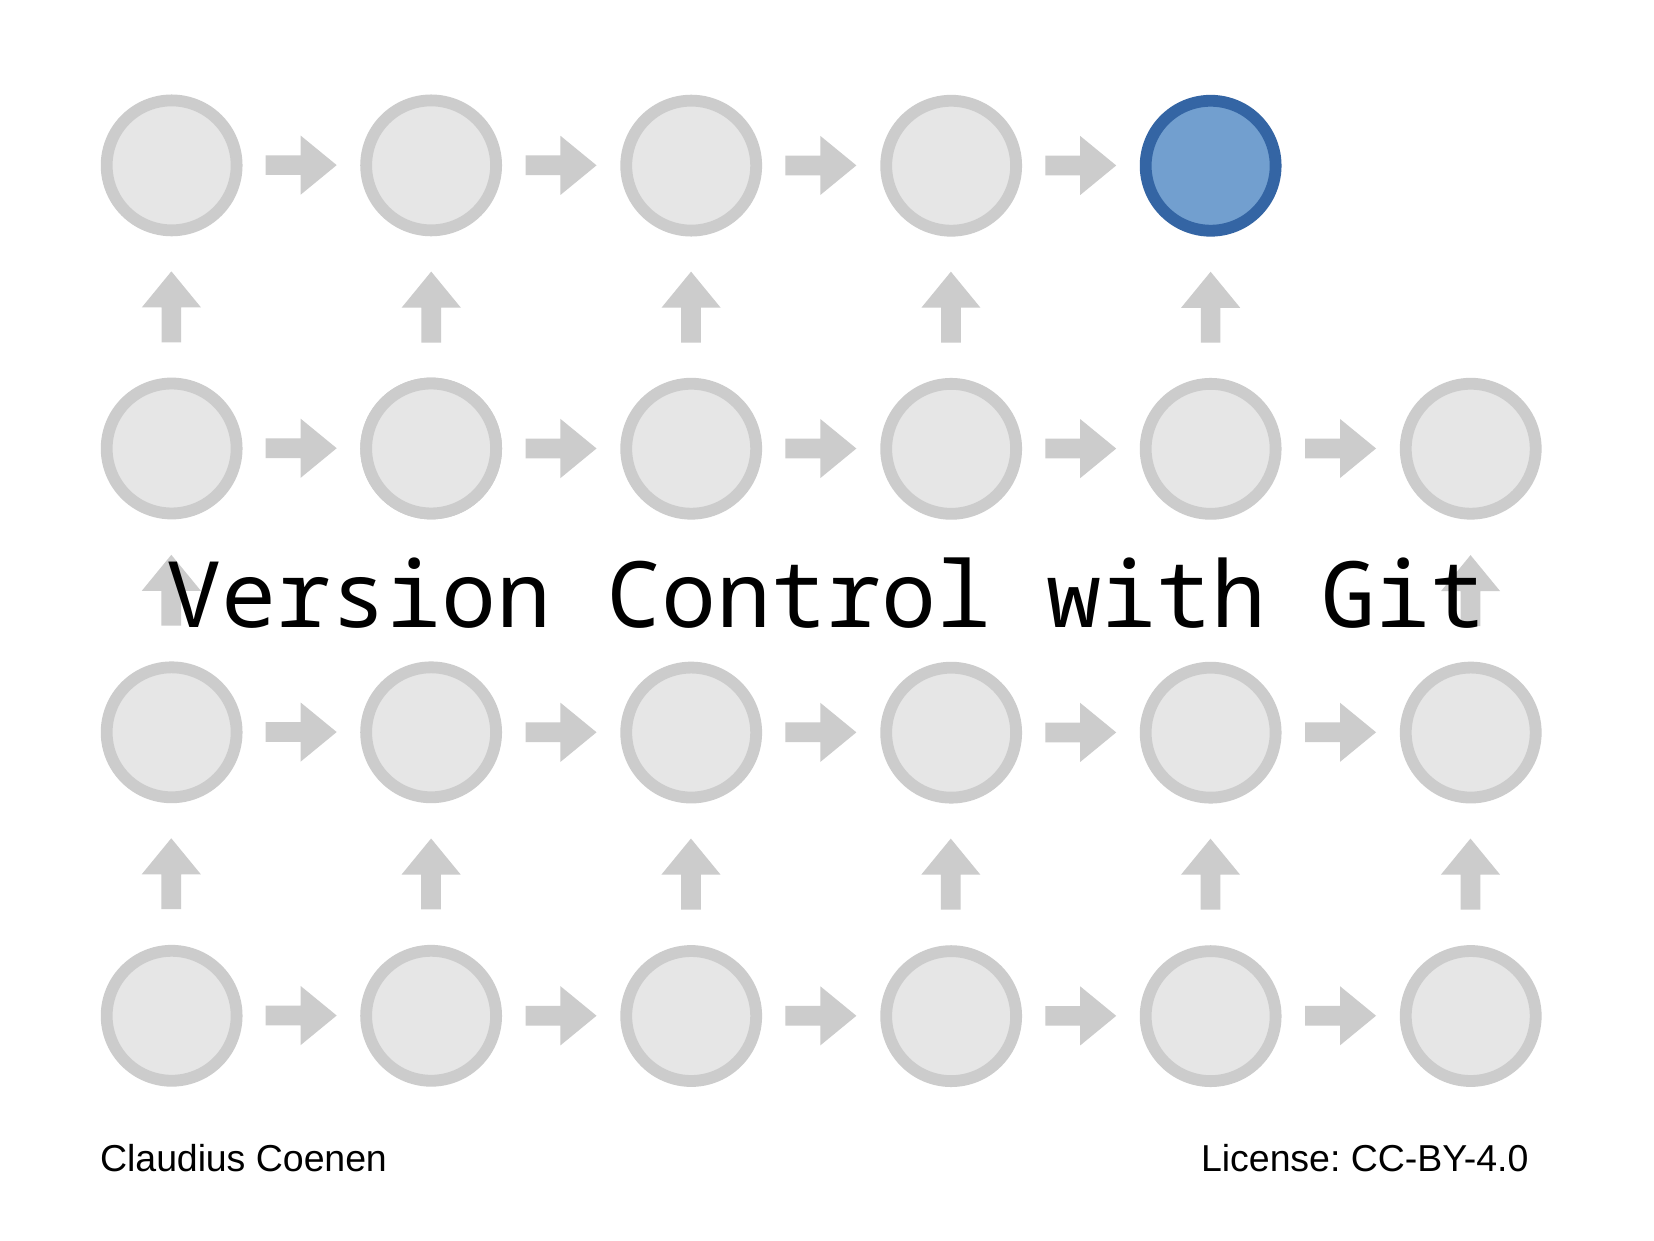

# Version Control with Git
Claudius Coenen
License: CC-BY-4.0